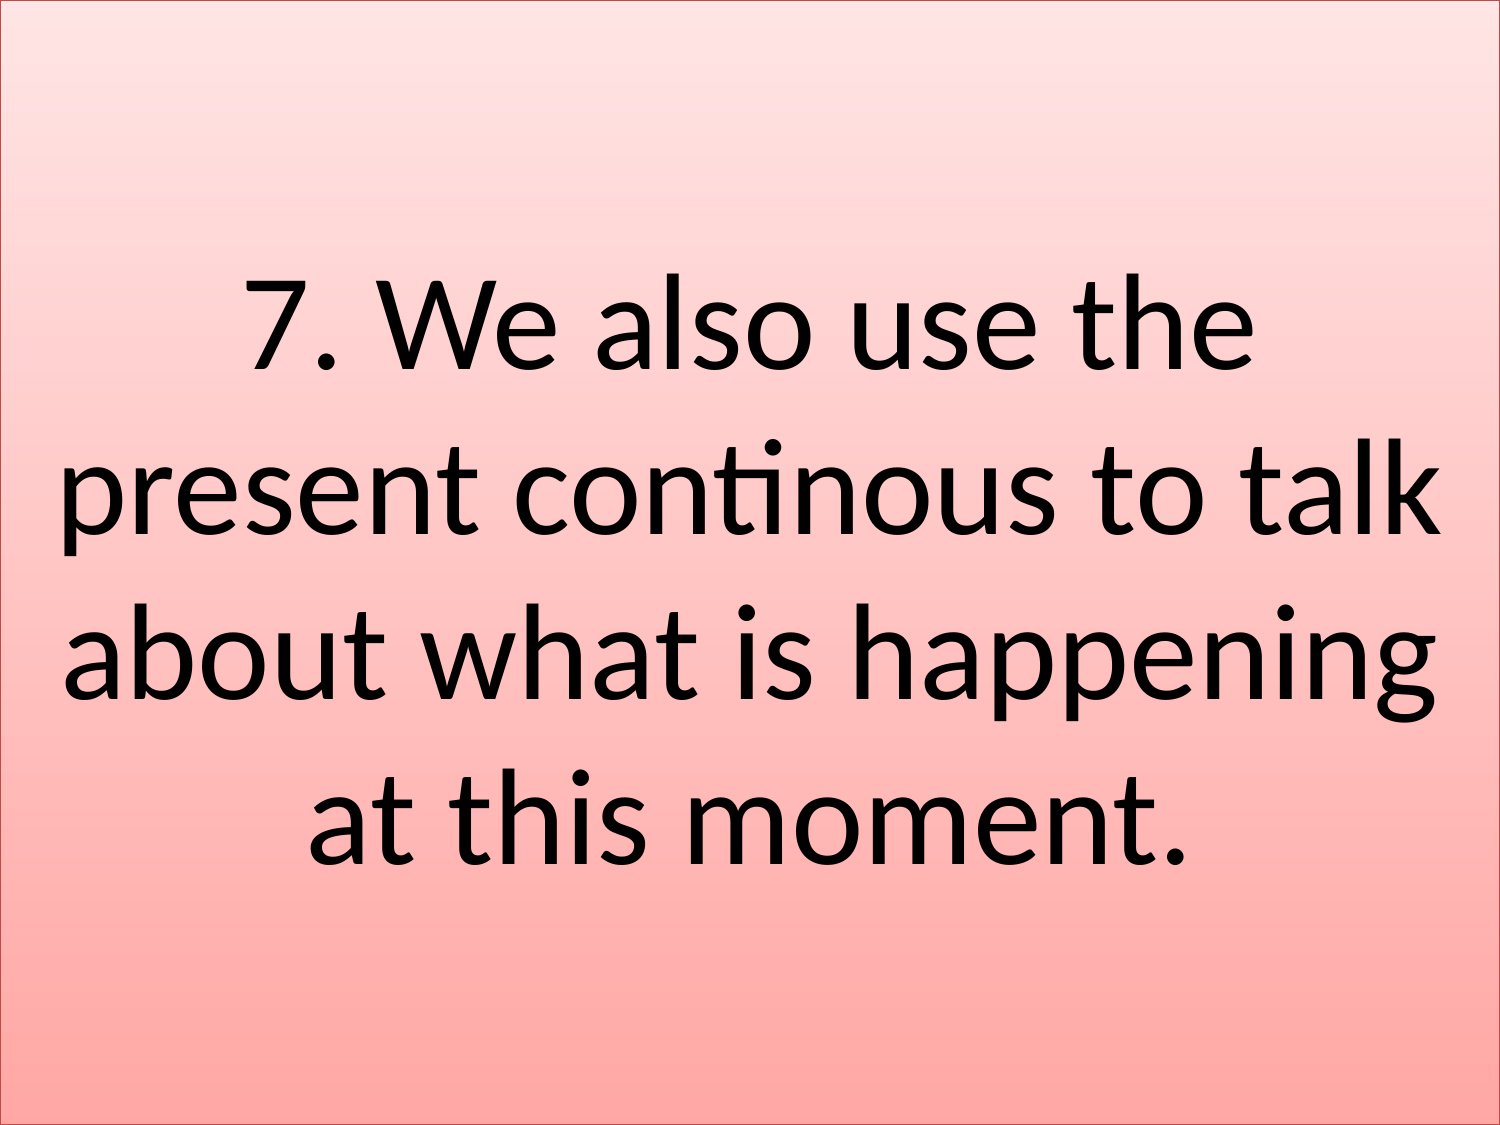

# 7. We also use the present continous to talk about what is happening at this moment.